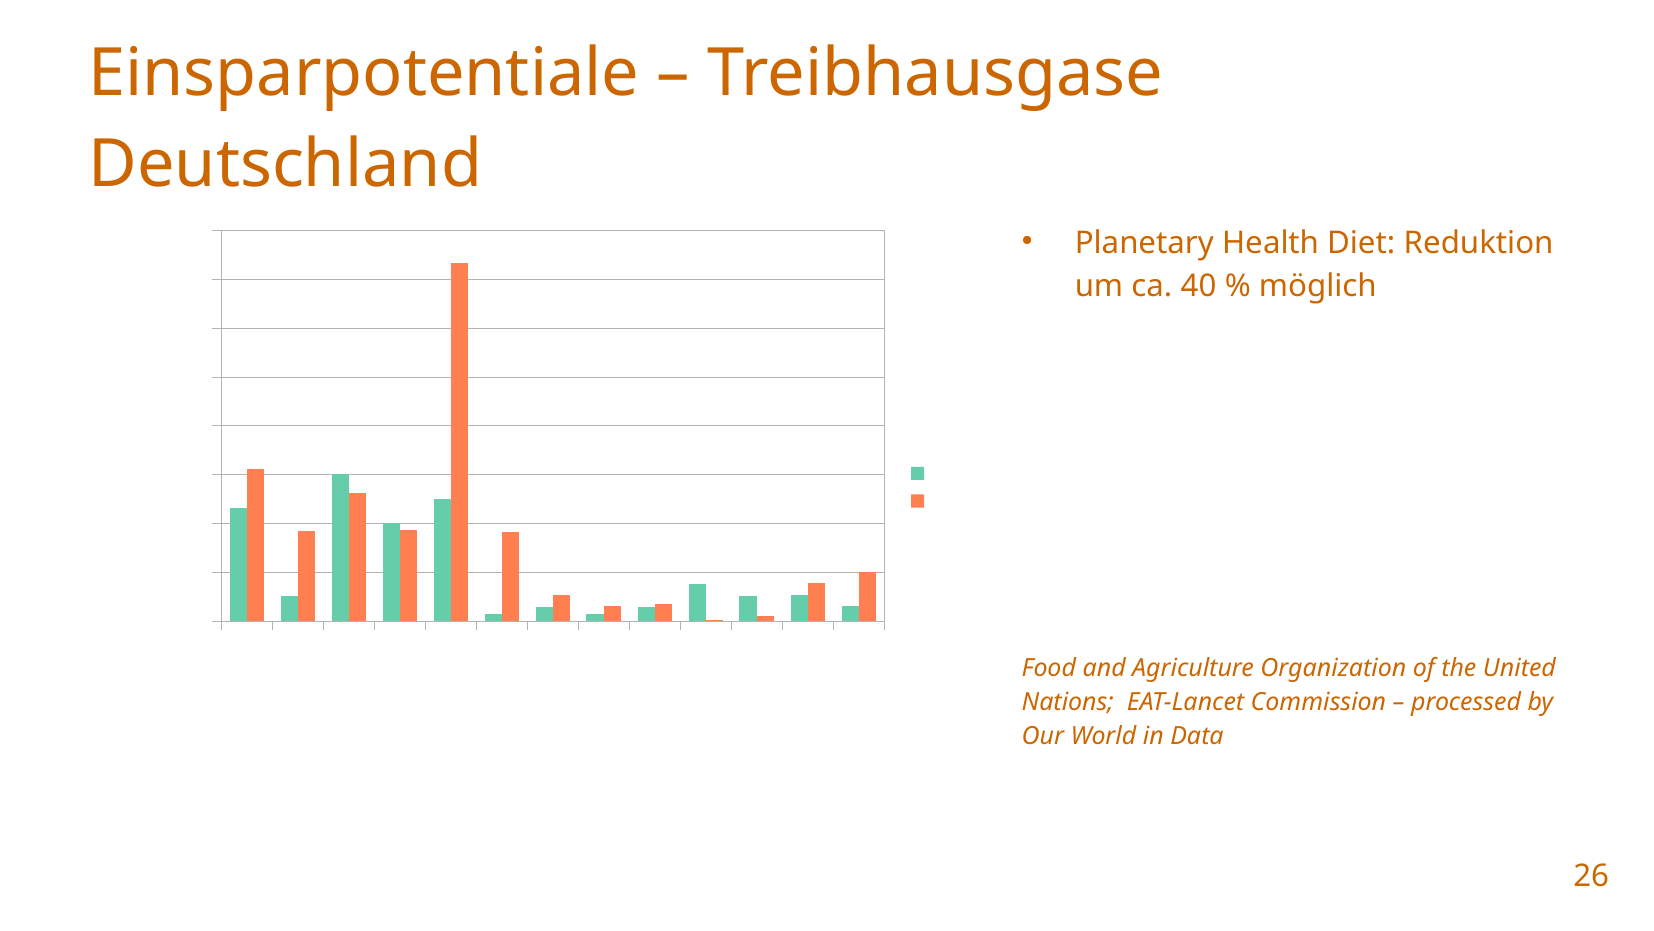

# Einsparpotentiale – Treibhausgase Deutschland
Planetary Health Diet: Reduktion um ca. 40 % möglich
Food and Agriculture Organization of the United Nations; EAT-Lancet Commission – processed by Our World in Data